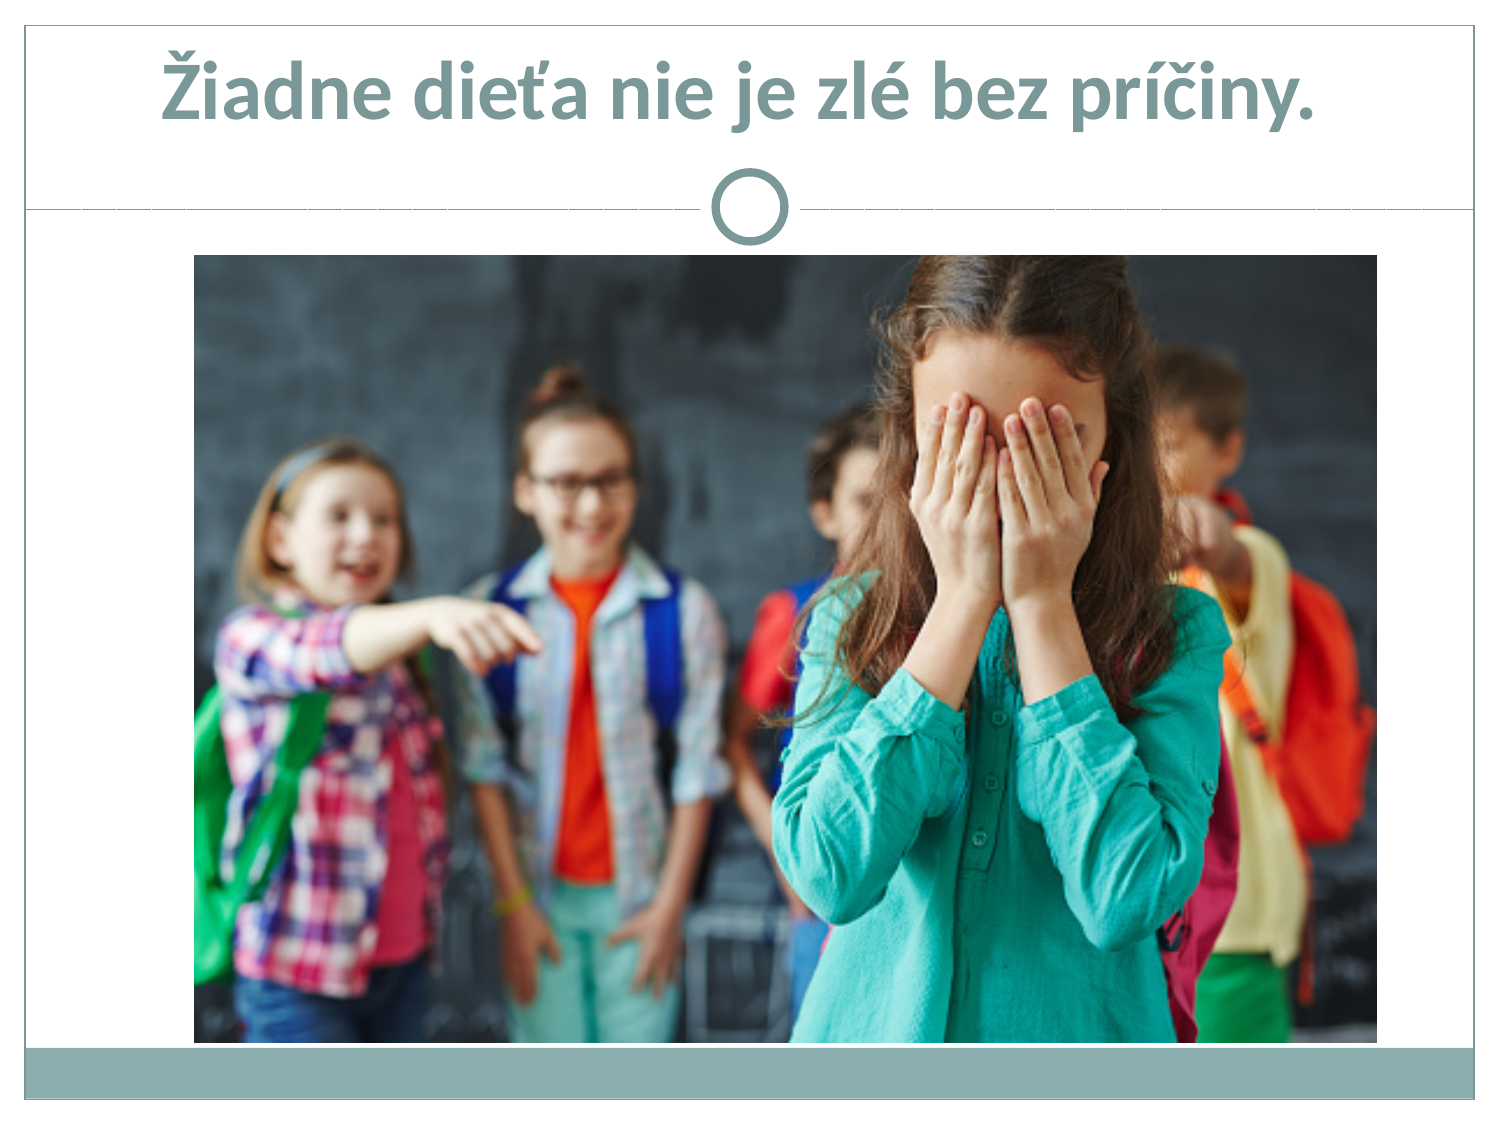

# Žiadne dieťa nie je zlé bez príčiny.